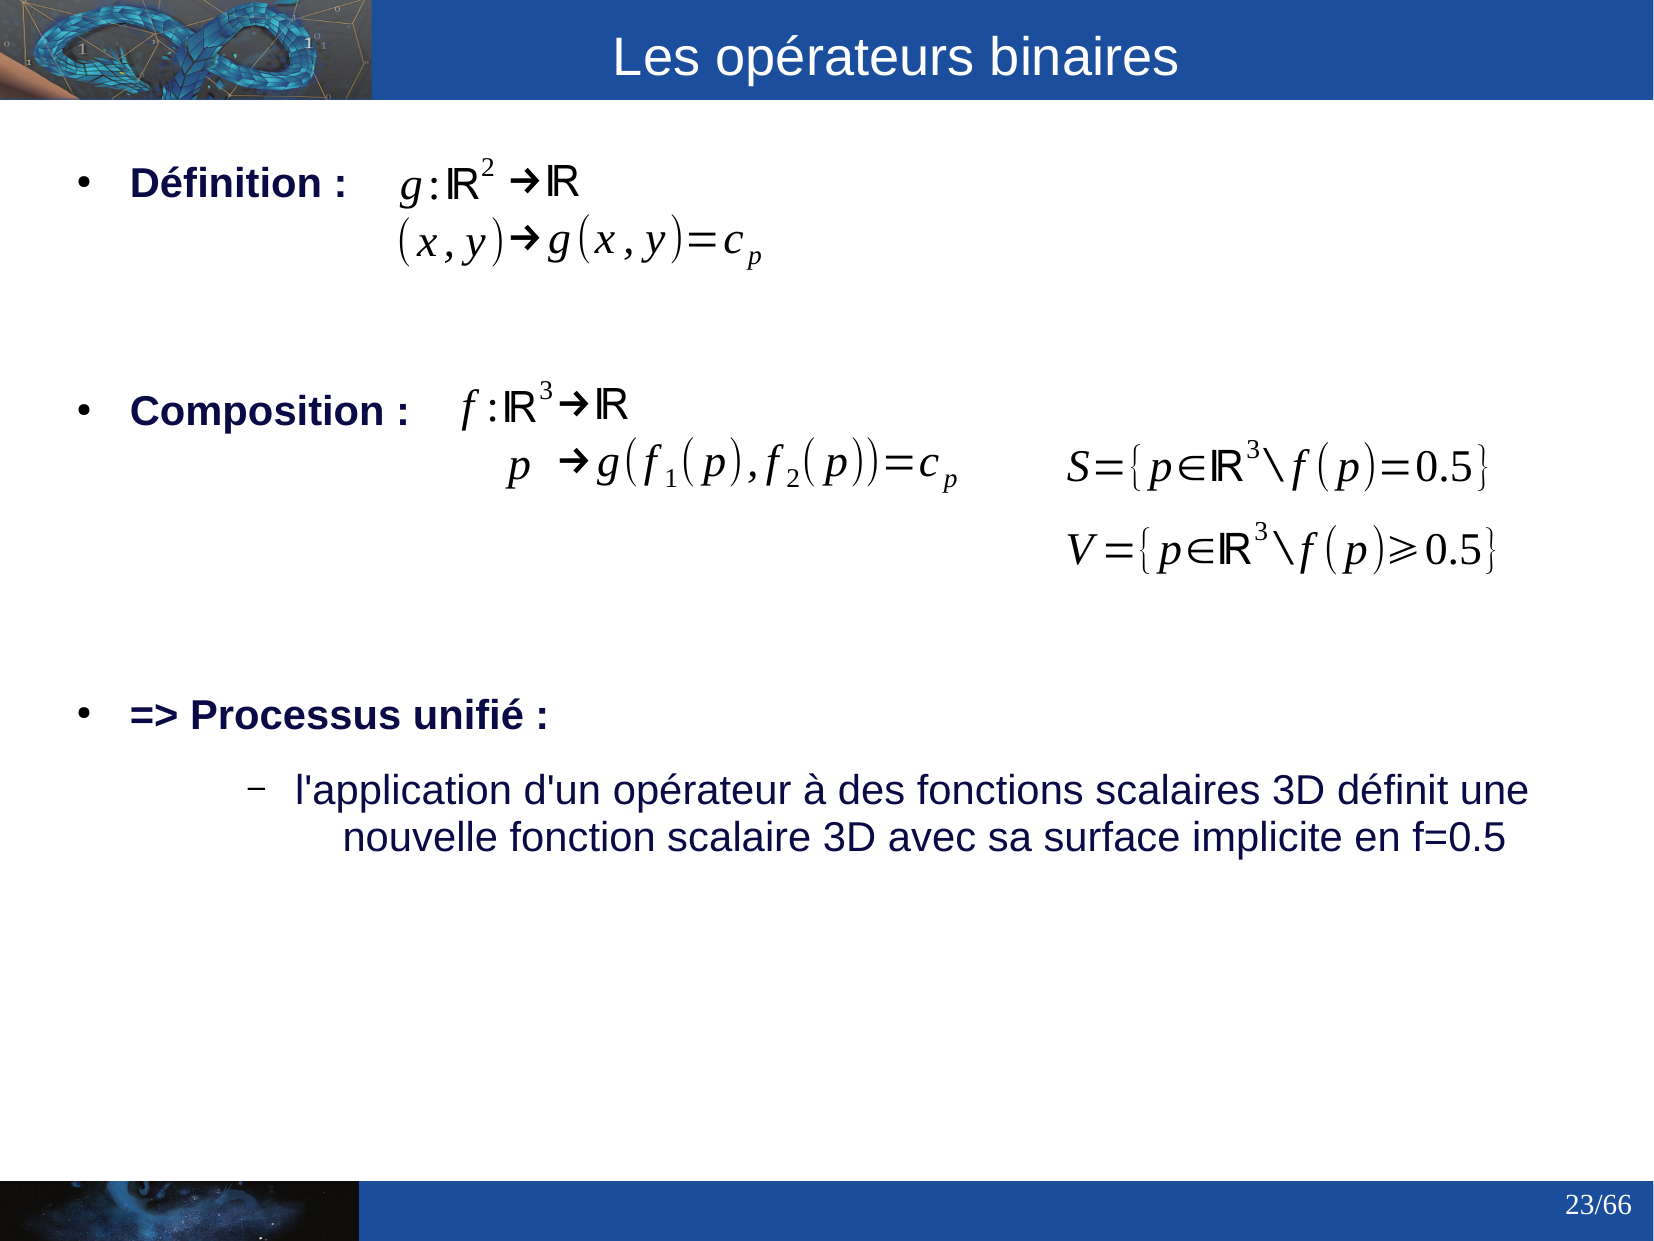

# Les opérateurs binaires
Définition :
Composition :
=> Processus unifié :
l'application d'un opérateur à des fonctions scalaires 3D définit une nouvelle fonction scalaire 3D avec sa surface implicite en f=0.5
23